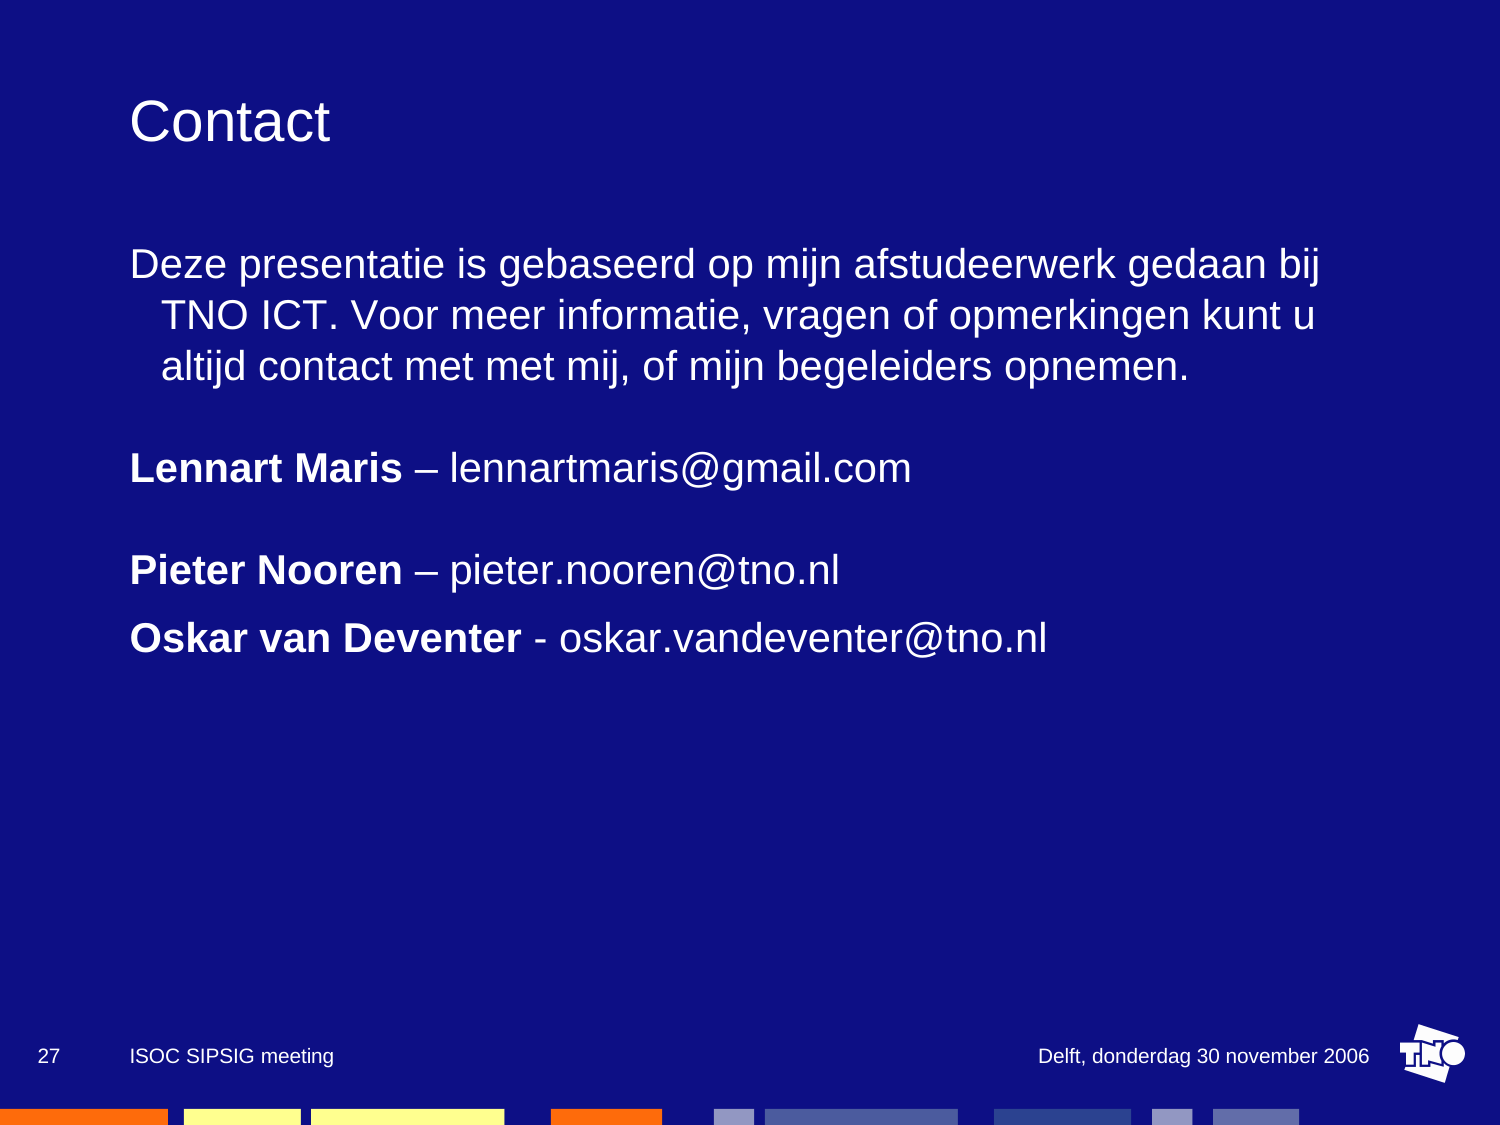

# Contact
Deze presentatie is gebaseerd op mijn afstudeerwerk gedaan bij TNO ICT. Voor meer informatie, vragen of opmerkingen kunt u altijd contact met met mij, of mijn begeleiders opnemen.
Lennart Maris – lennartmaris@gmail.com
Pieter Nooren – pieter.nooren@tno.nl
Oskar van Deventer - oskar.vandeventer@tno.nl
27
ISOC SIPSIG meeting
Delft, donderdag 30 november 2006